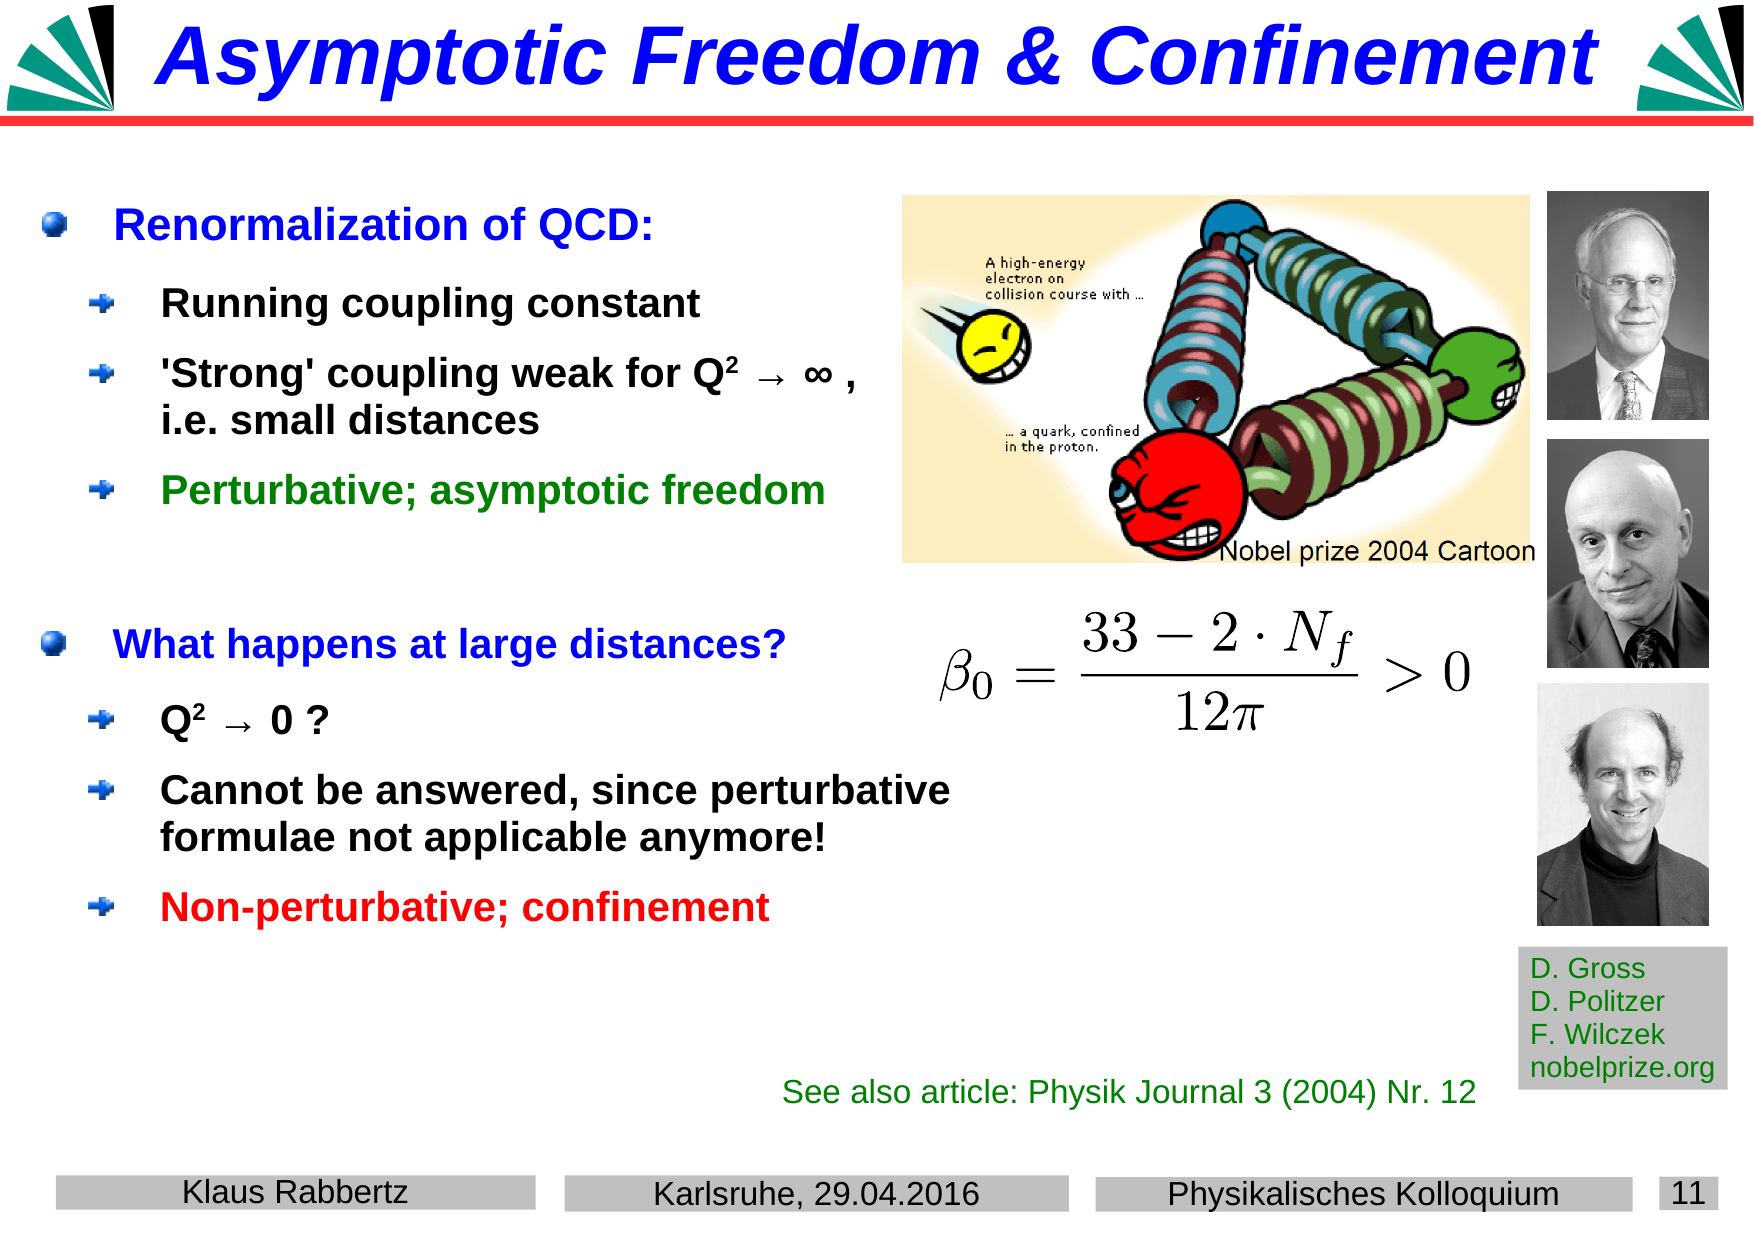

# Asymptotic Freedom & Confinement
Renormalization of QCD:
Running coupling constant
'Strong' coupling weak for Q2 → ∞ , i.e. small distances
Perturbative; asymptotic freedom
What happens at large distances?
Q2 → 0 ?
Cannot be answered, since perturbative formulae not applicable anymore!
Non-perturbative; confinement
D. Gross
D. Politzer
F. Wilczek
nobelprize.org
See also article: Physik Journal 3 (2004) Nr. 12